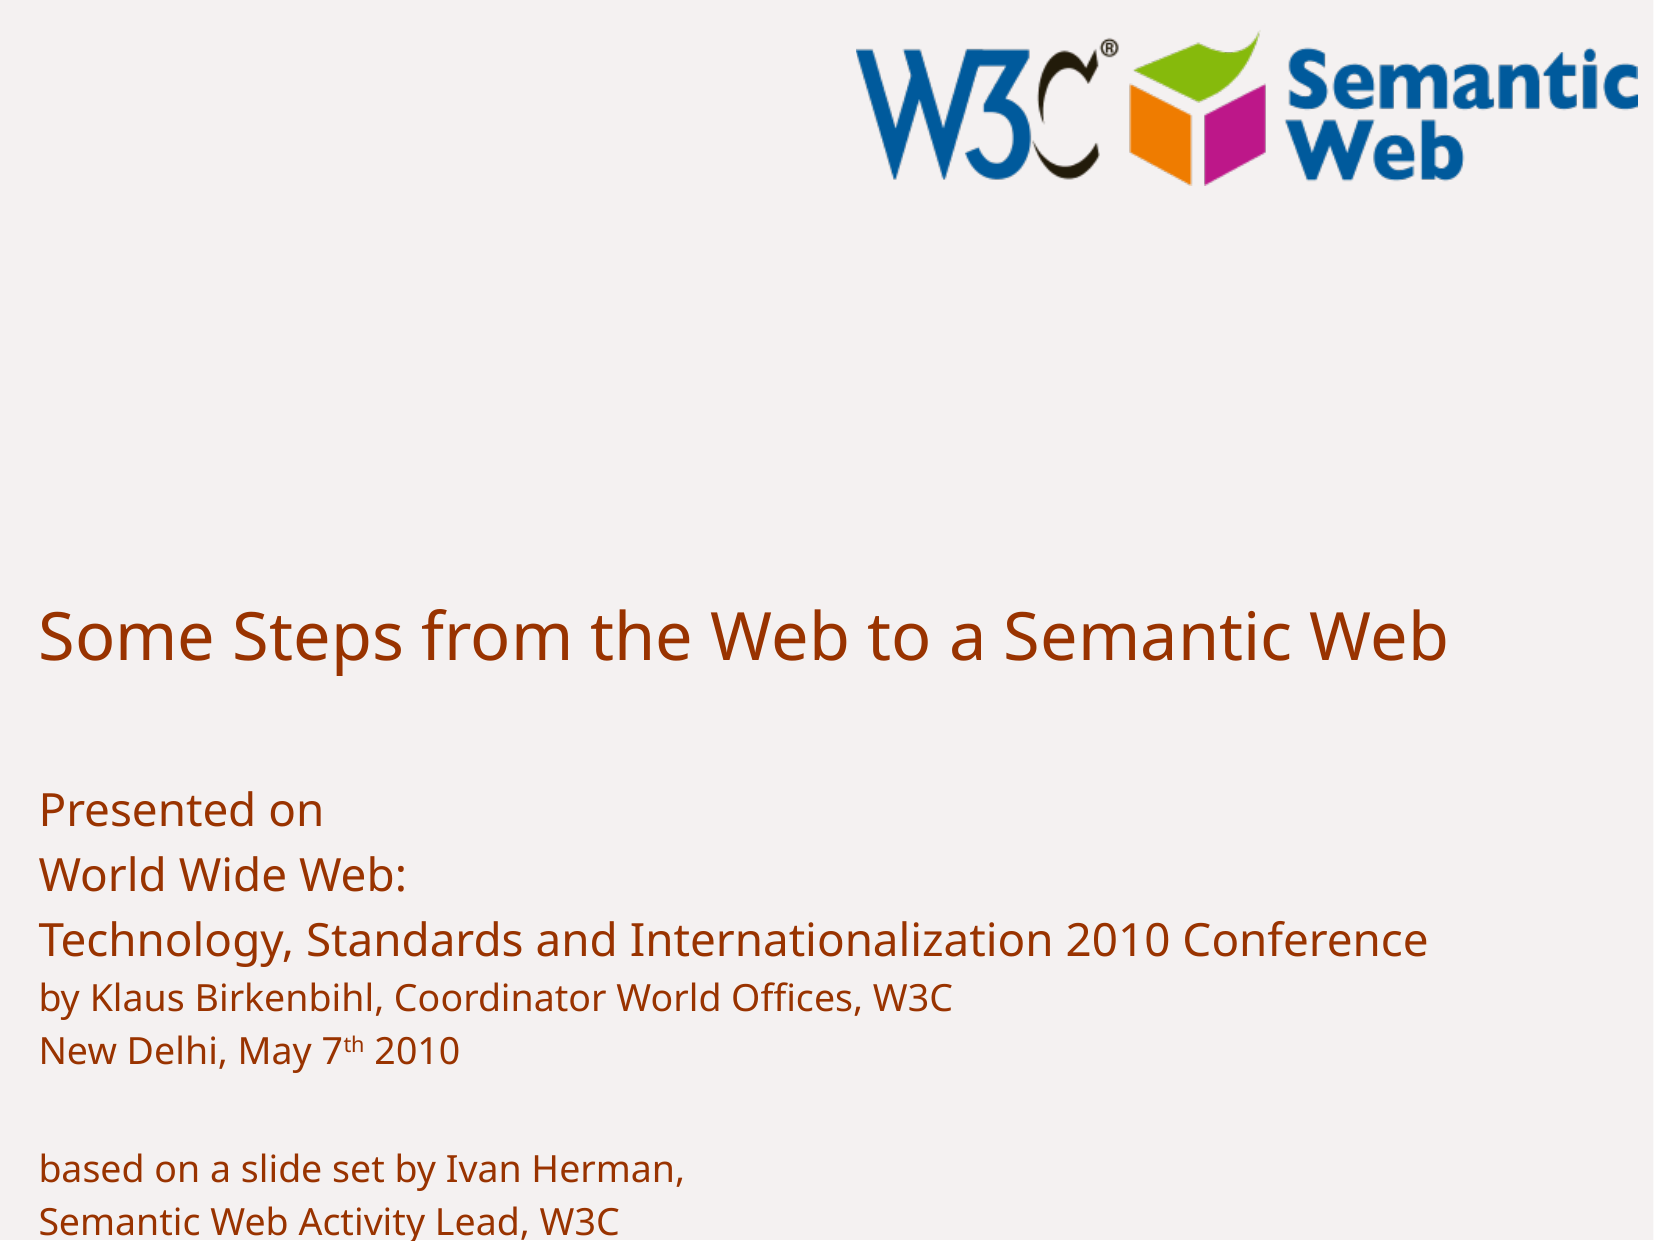

# Some Steps from the Web to a Semantic Web Presented on World Wide Web: Technology, Standards and Internationalization 2010 Conference by Klaus Birkenbihl, Coordinator World Offices, W3C New Delhi, May 7th 2010 based on a slide set by Ivan Herman, Semantic Web Activity Lead, W3C